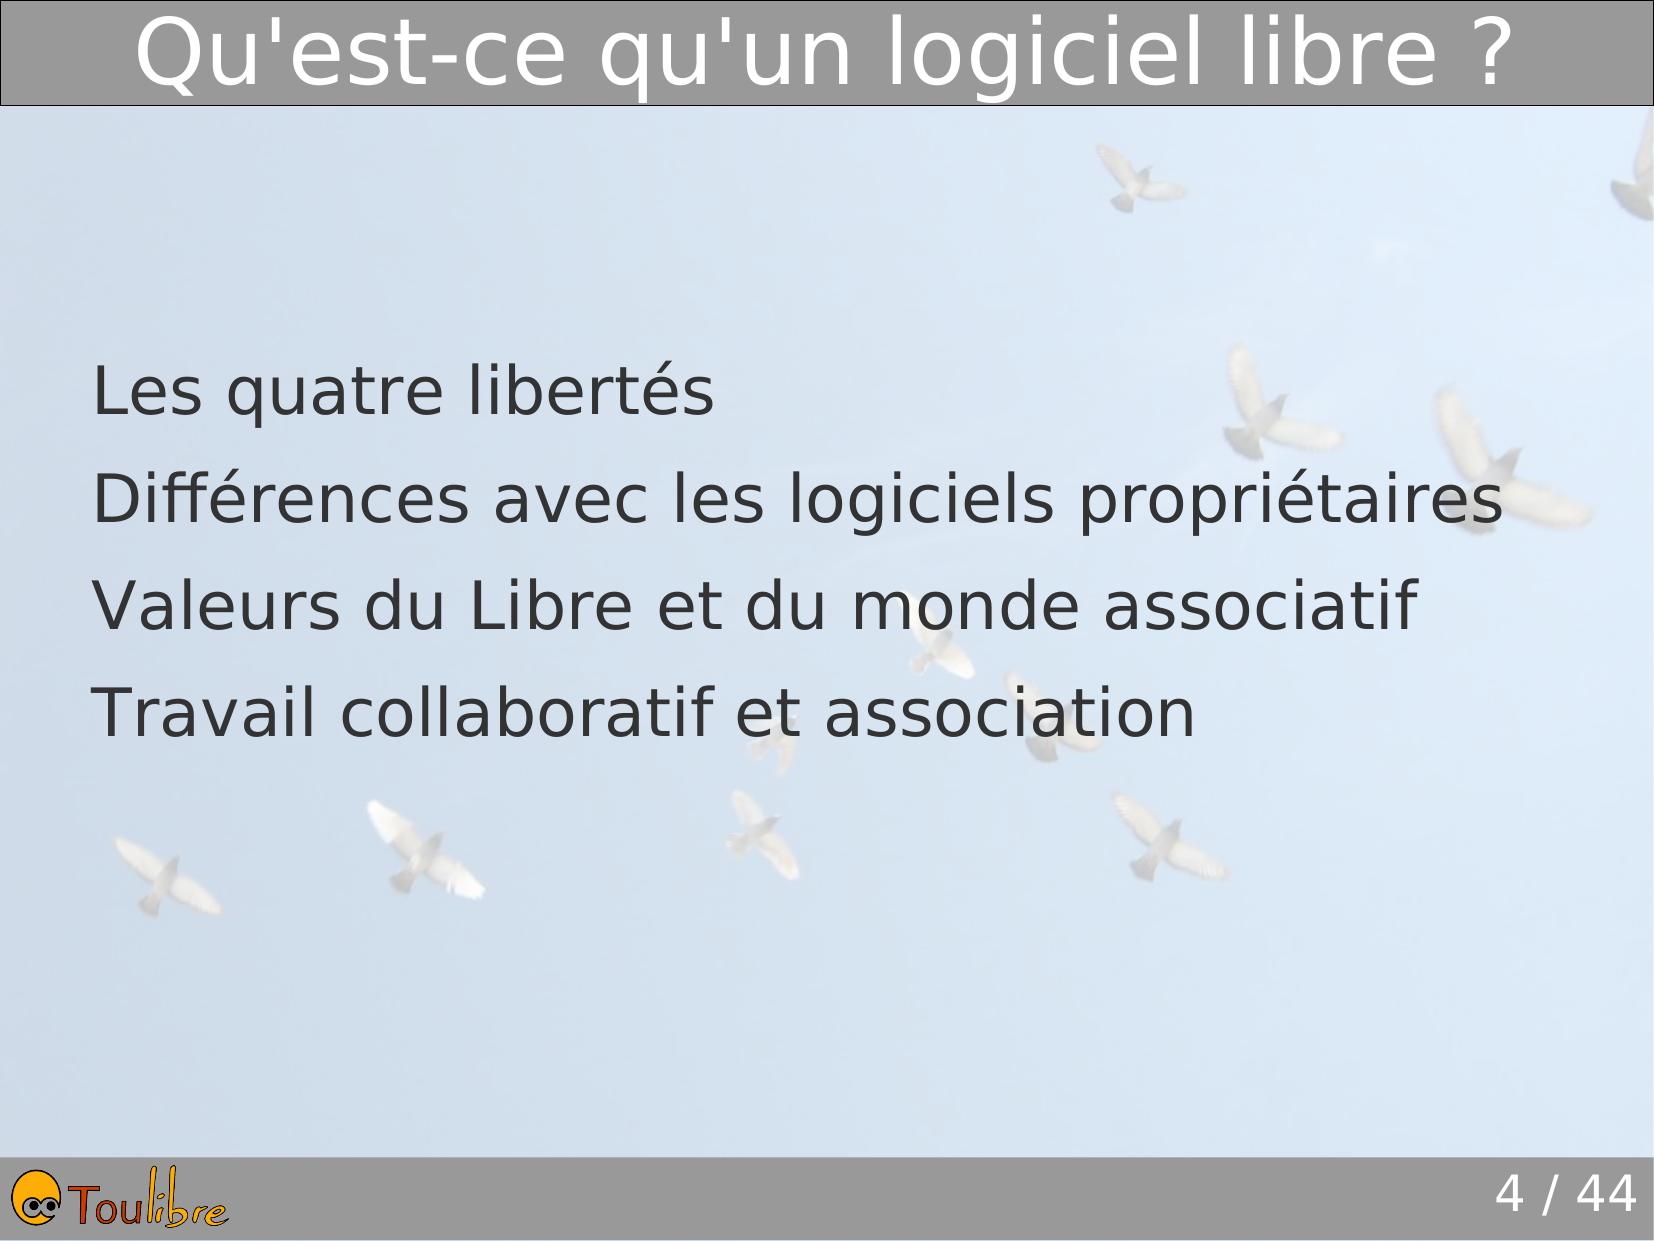

# Qu'est-ce qu'un logiciel libre ?
Les quatre libertés
Différences avec les logiciels propriétaires
Valeurs du Libre et du monde associatif
Travail collaboratif et association